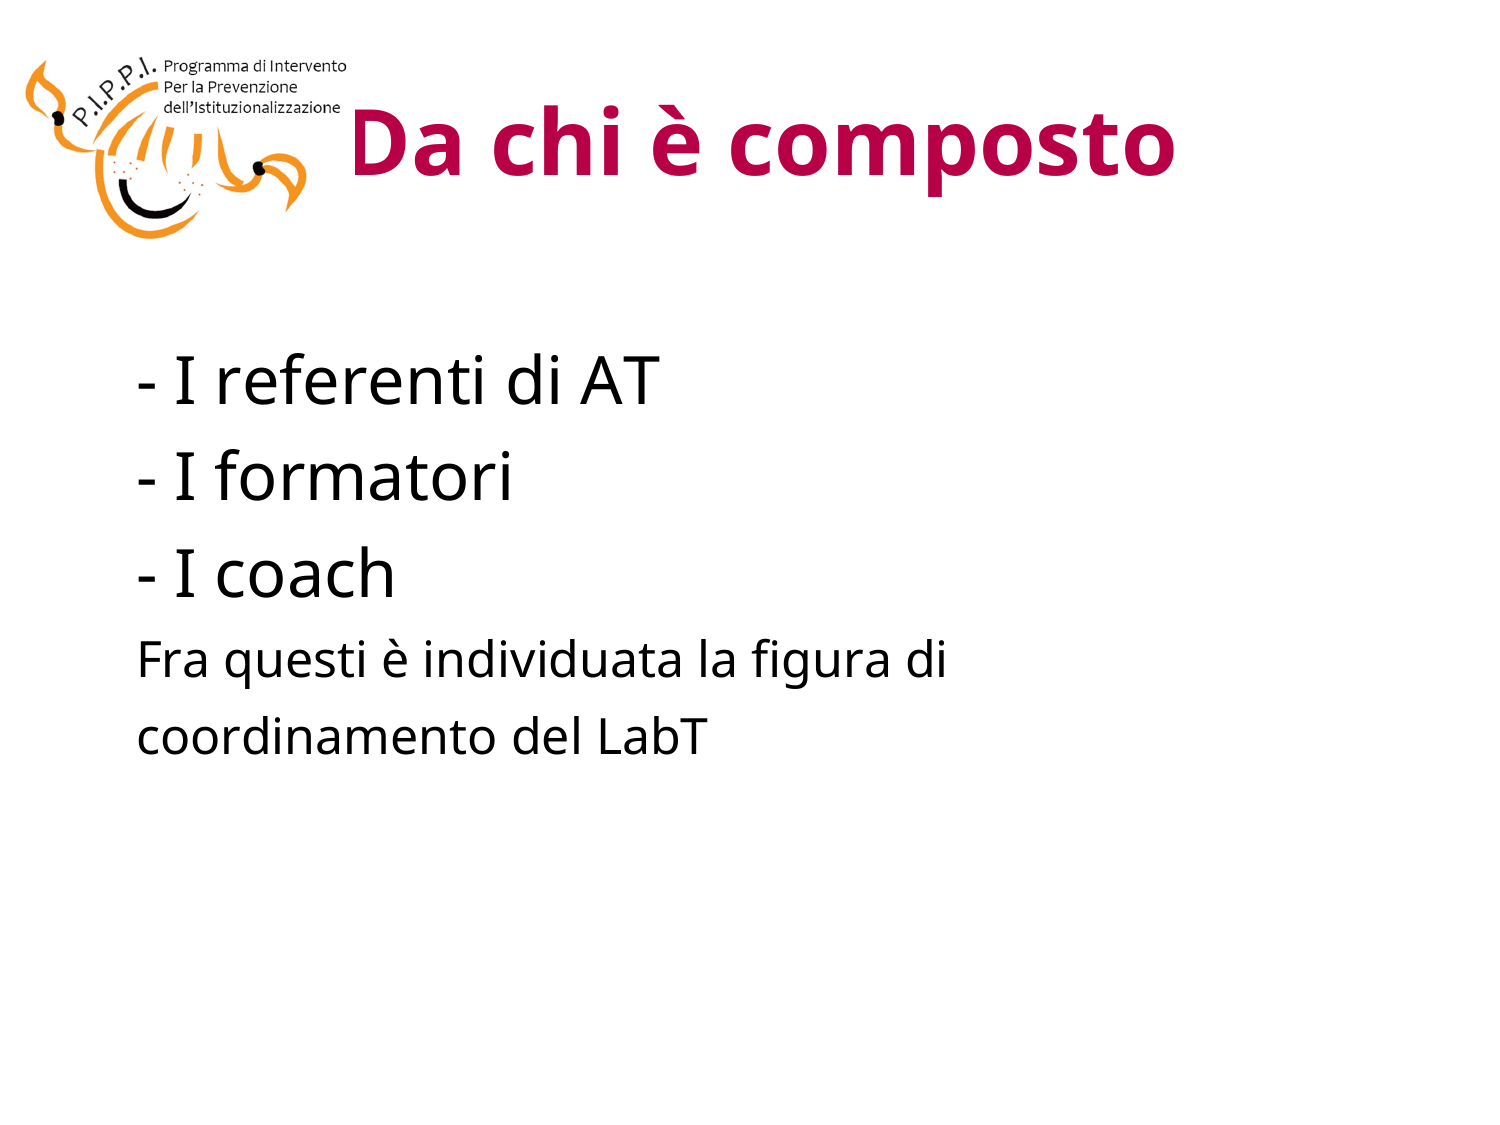

# Da chi è composto
- I referenti di AT
- I formatori
- I coach
Fra questi è individuata la figura di
coordinamento del LabT